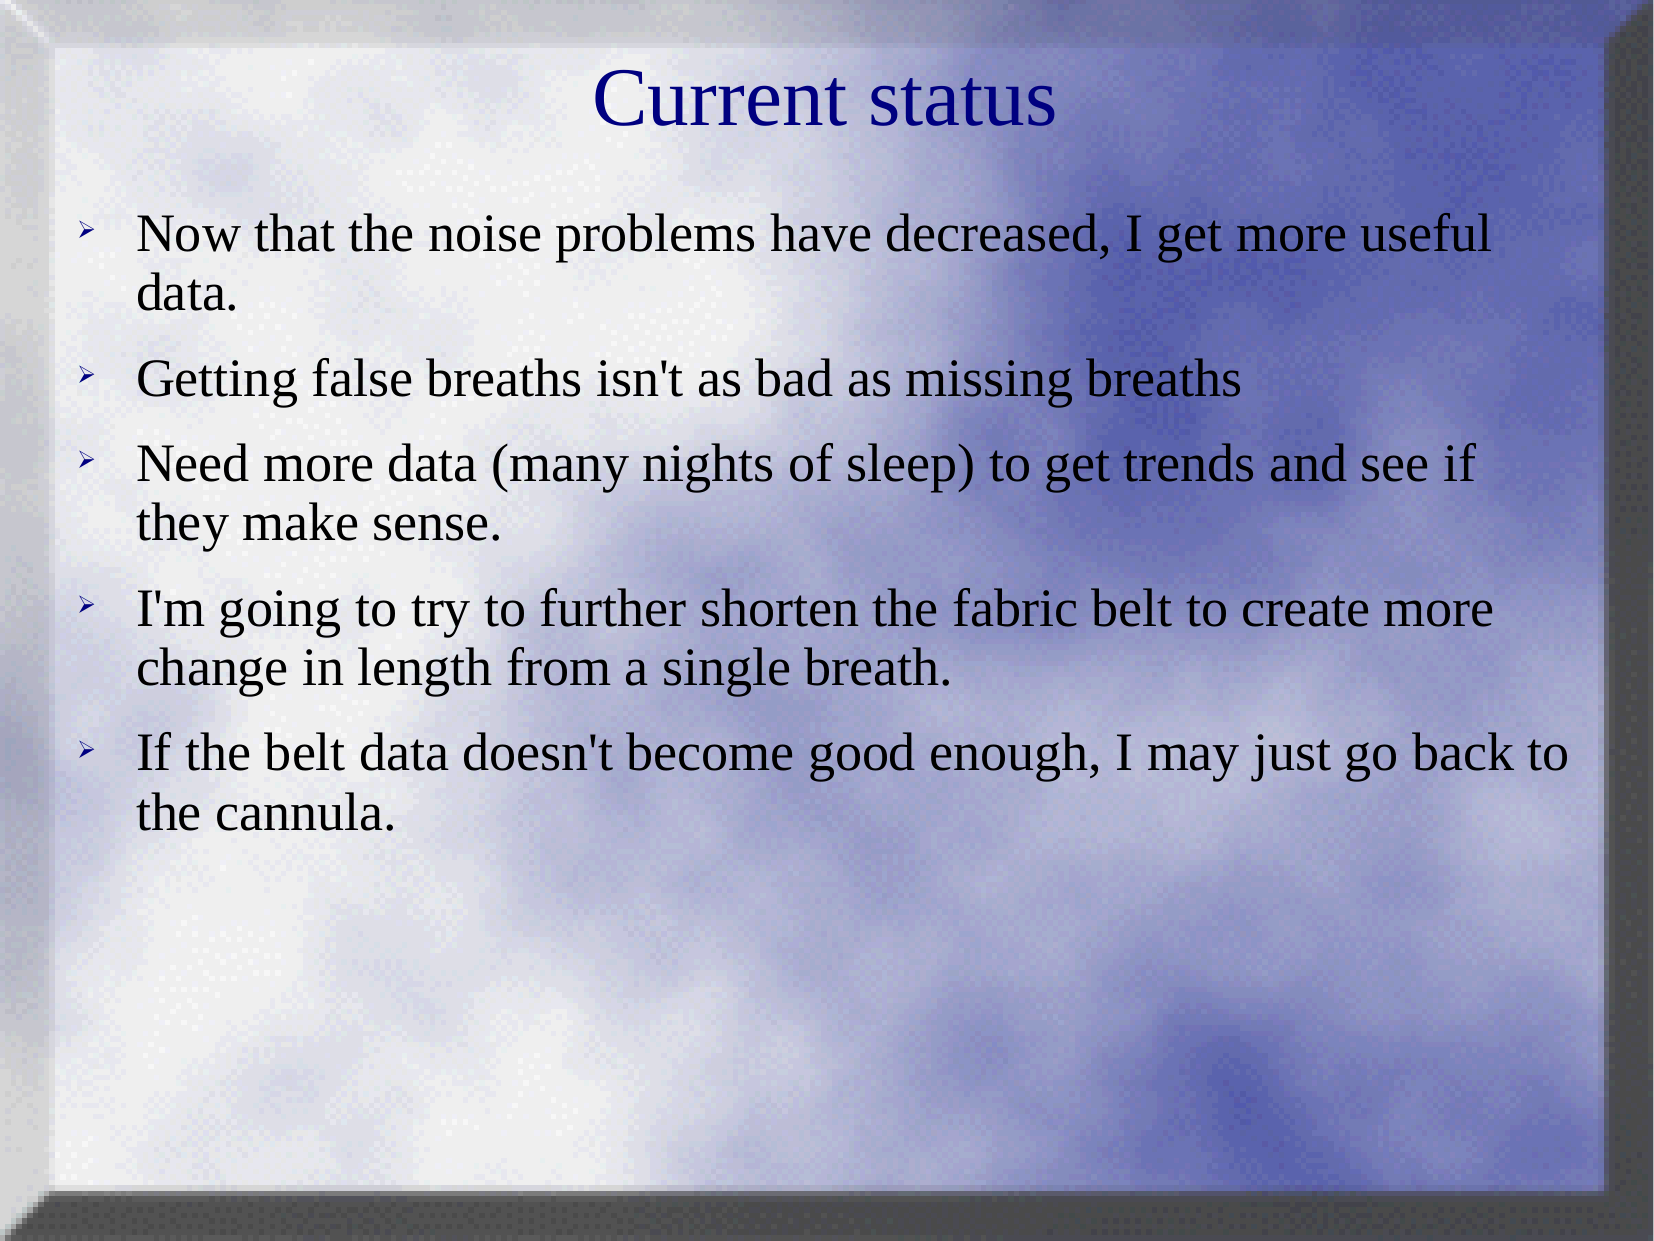

# Current status
Now that the noise problems have decreased, I get more useful data.
Getting false breaths isn't as bad as missing breaths
Need more data (many nights of sleep) to get trends and see if they make sense.
I'm going to try to further shorten the fabric belt to create more change in length from a single breath.
If the belt data doesn't become good enough, I may just go back to the cannula.